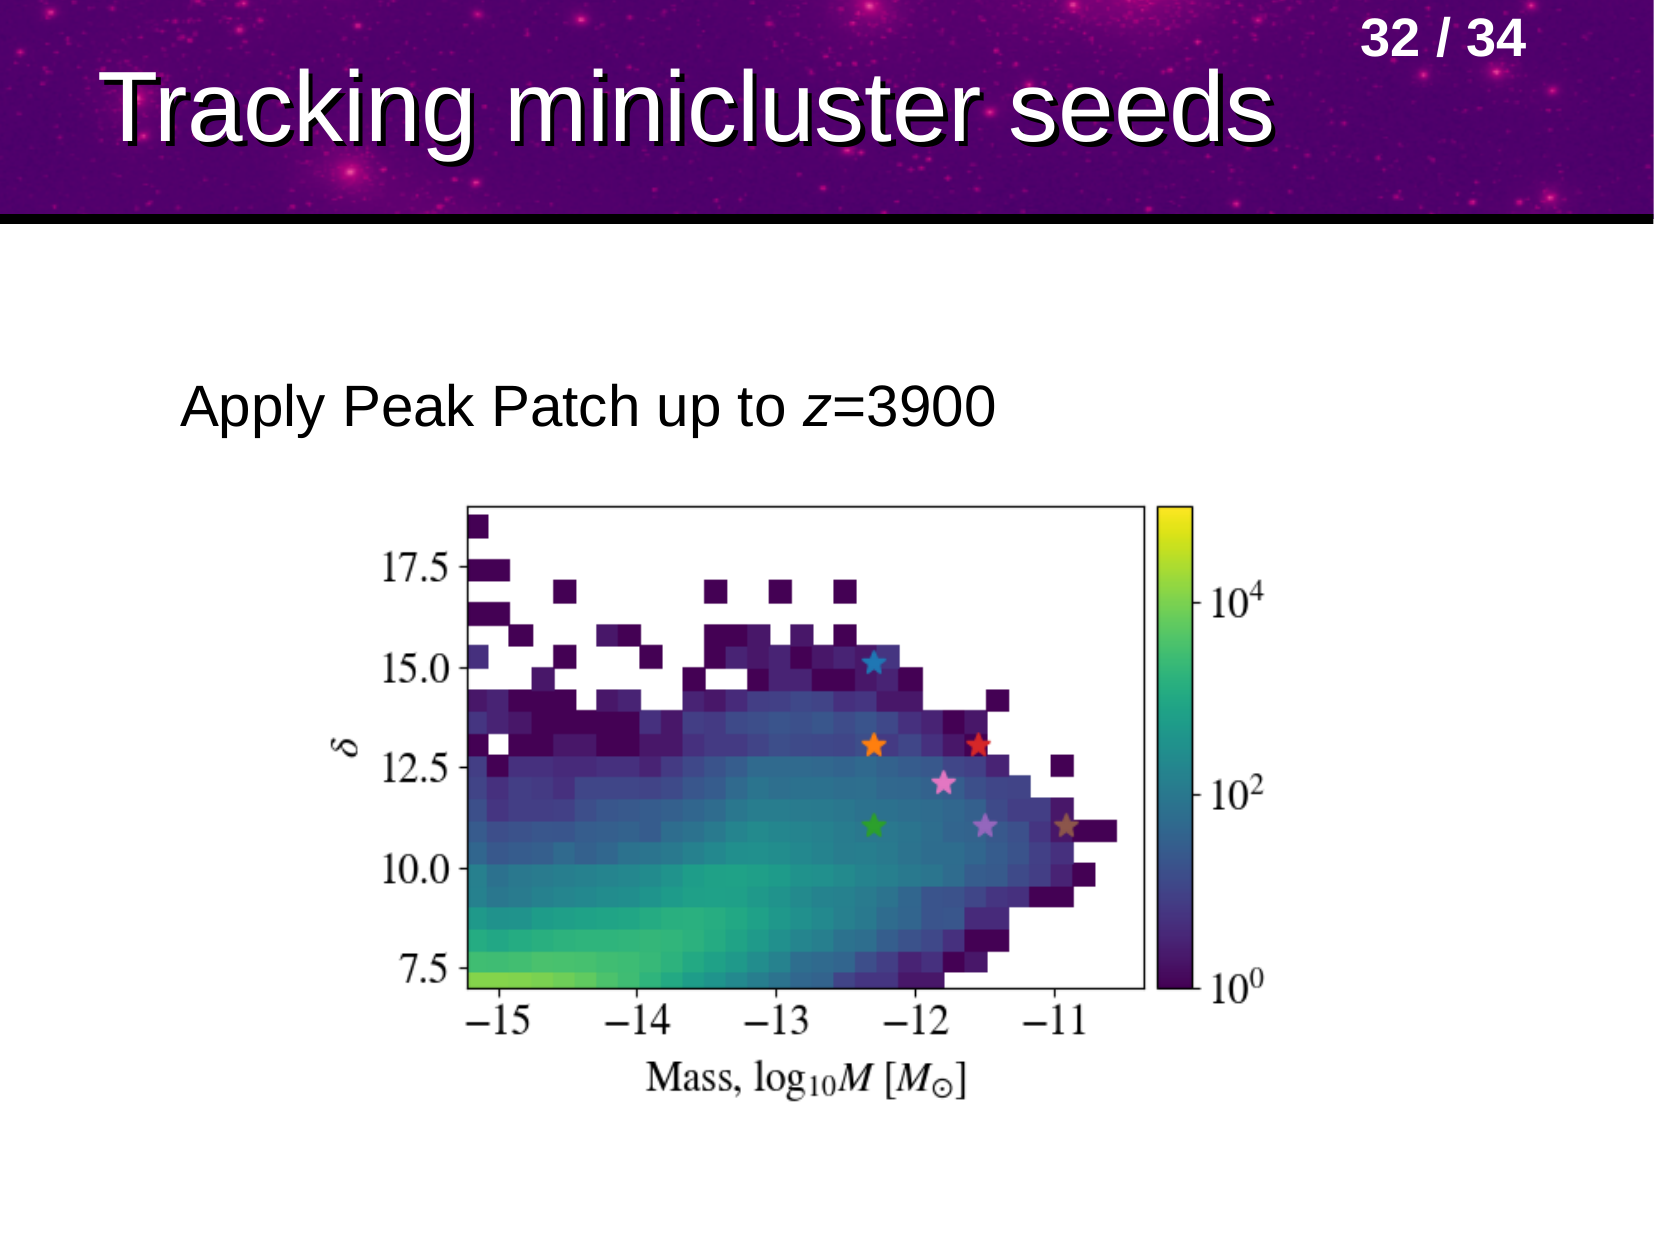

Tracking minicluster seeds
Apply Peak Patch up to z=3900